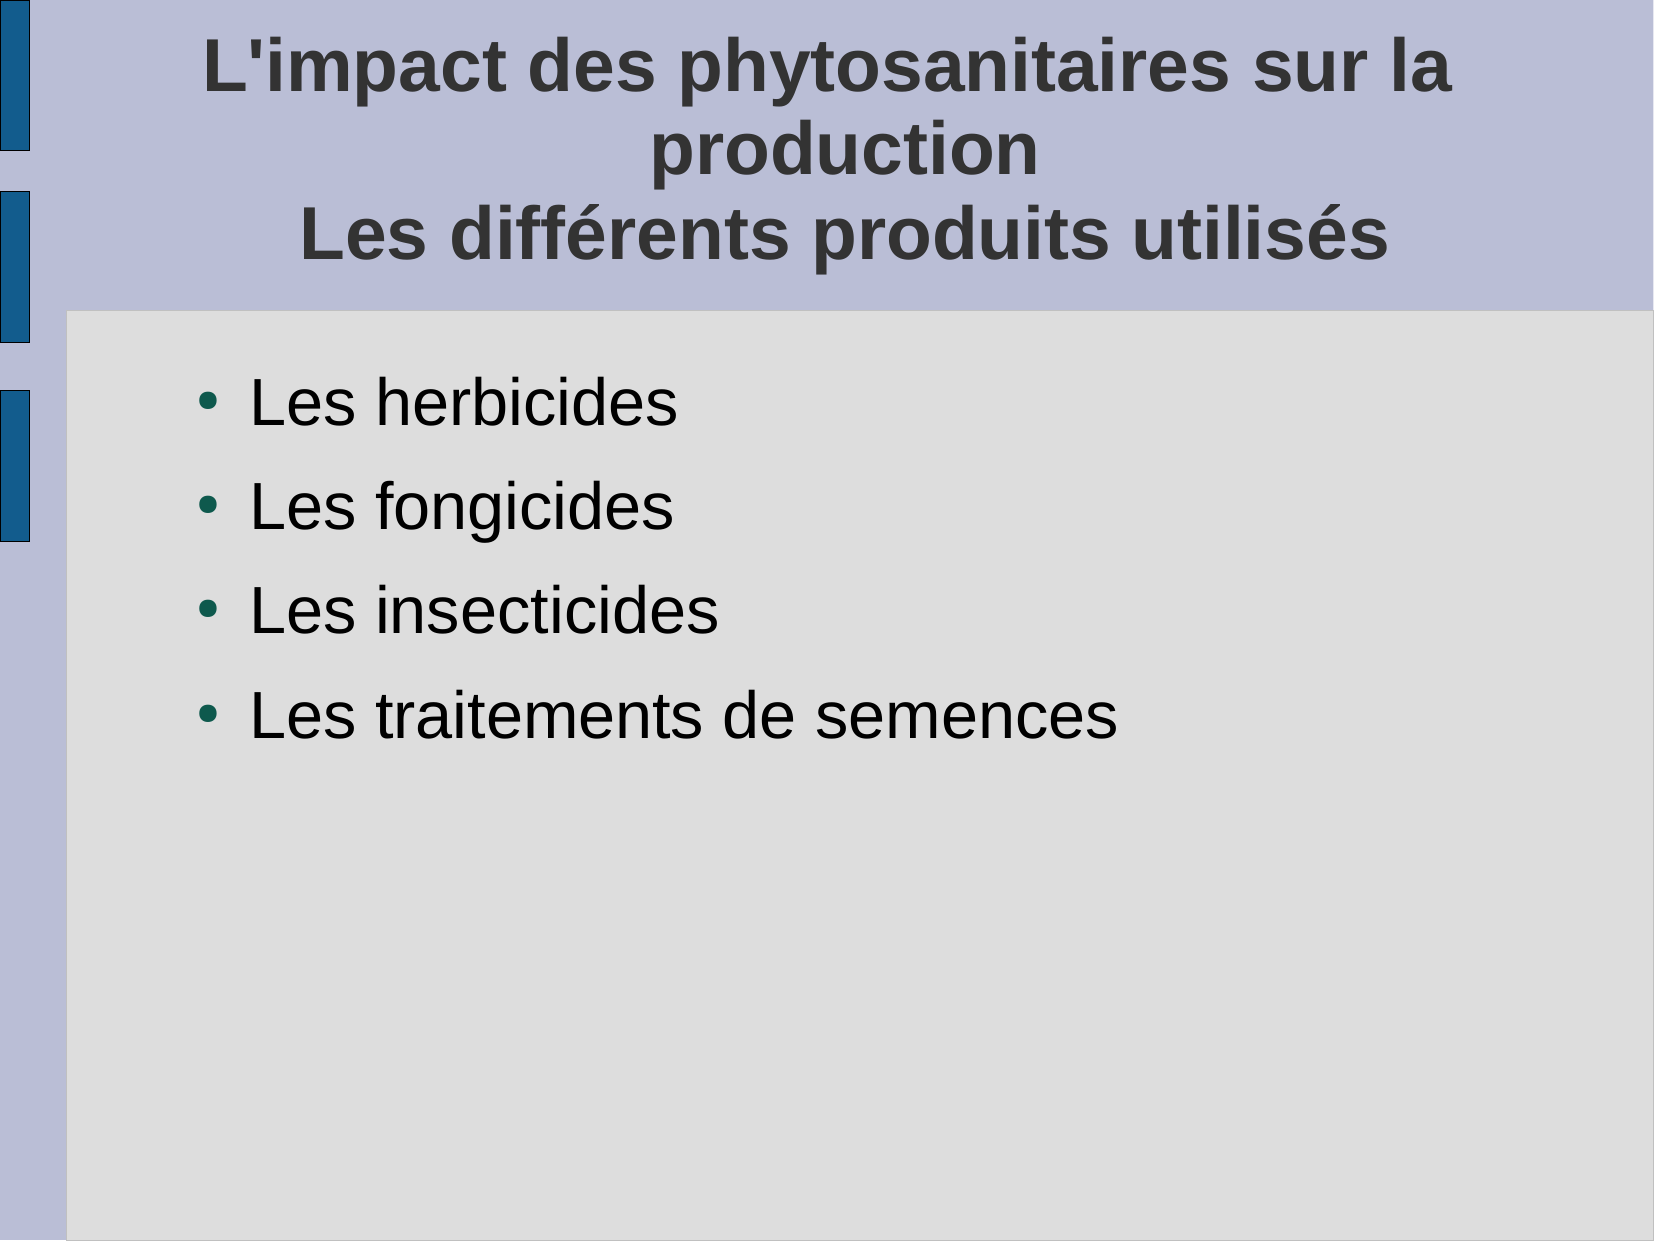

# L'impact des phytosanitaires sur la production Les différents produits utilisés
Les herbicides
Les fongicides
Les insecticides
Les traitements de semences